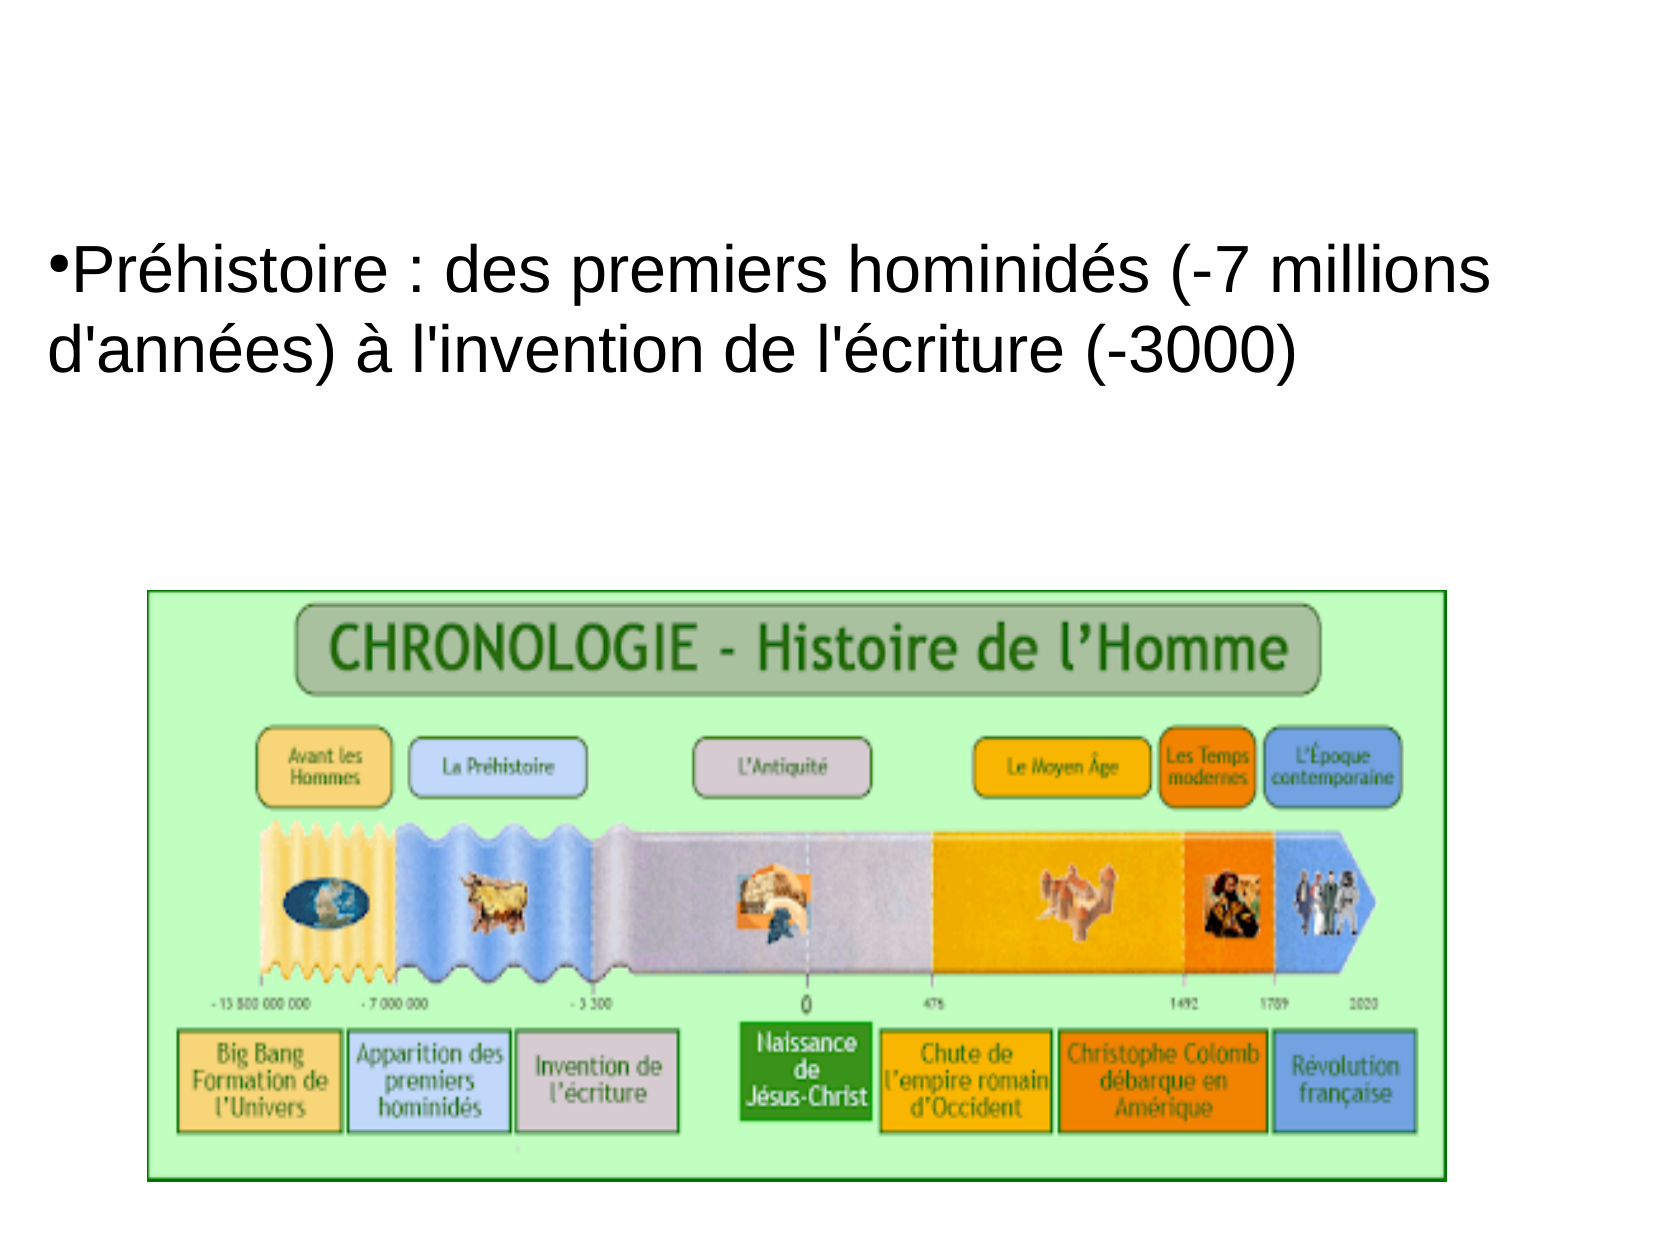

#
Préhistoire : des premiers hominidés (-7 millions d'années) à l'invention de l'écriture (-3000)